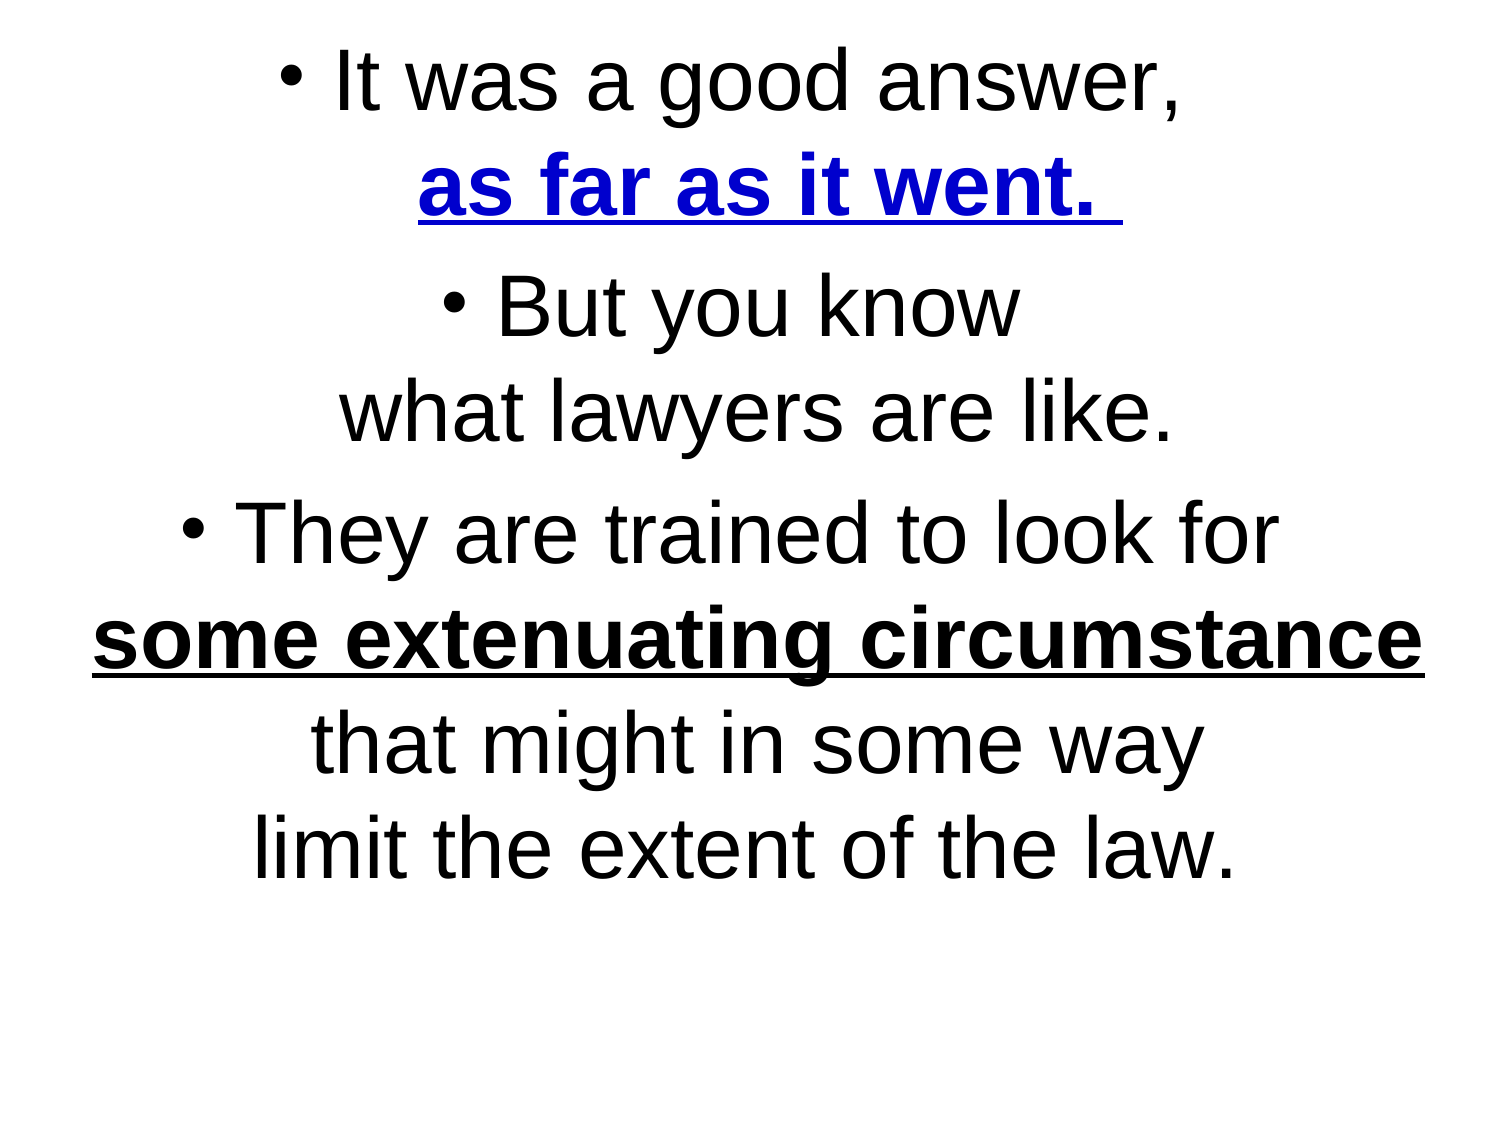

# It was a good answer, as far as it went.
But you know
what lawyers are like.
They are trained to look for
some extenuating circumstance
that might in some way
limit the extent of the law.
30